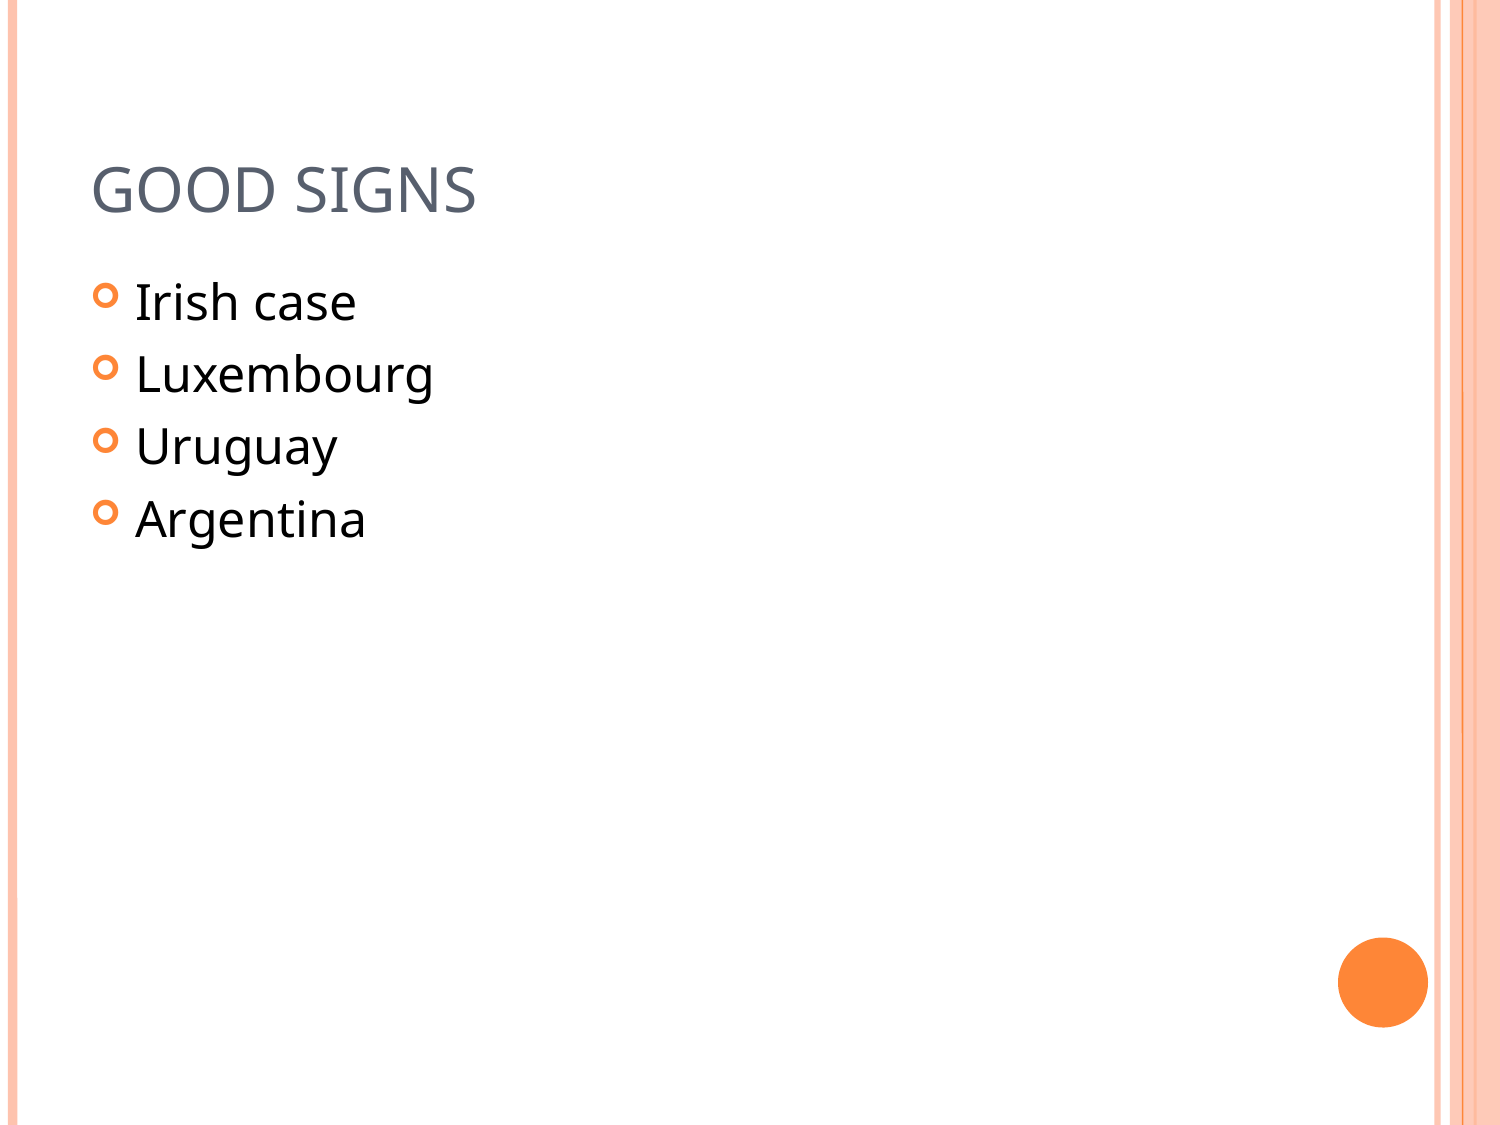

# Good signs
Irish case
Luxembourg
Uruguay
Argentina